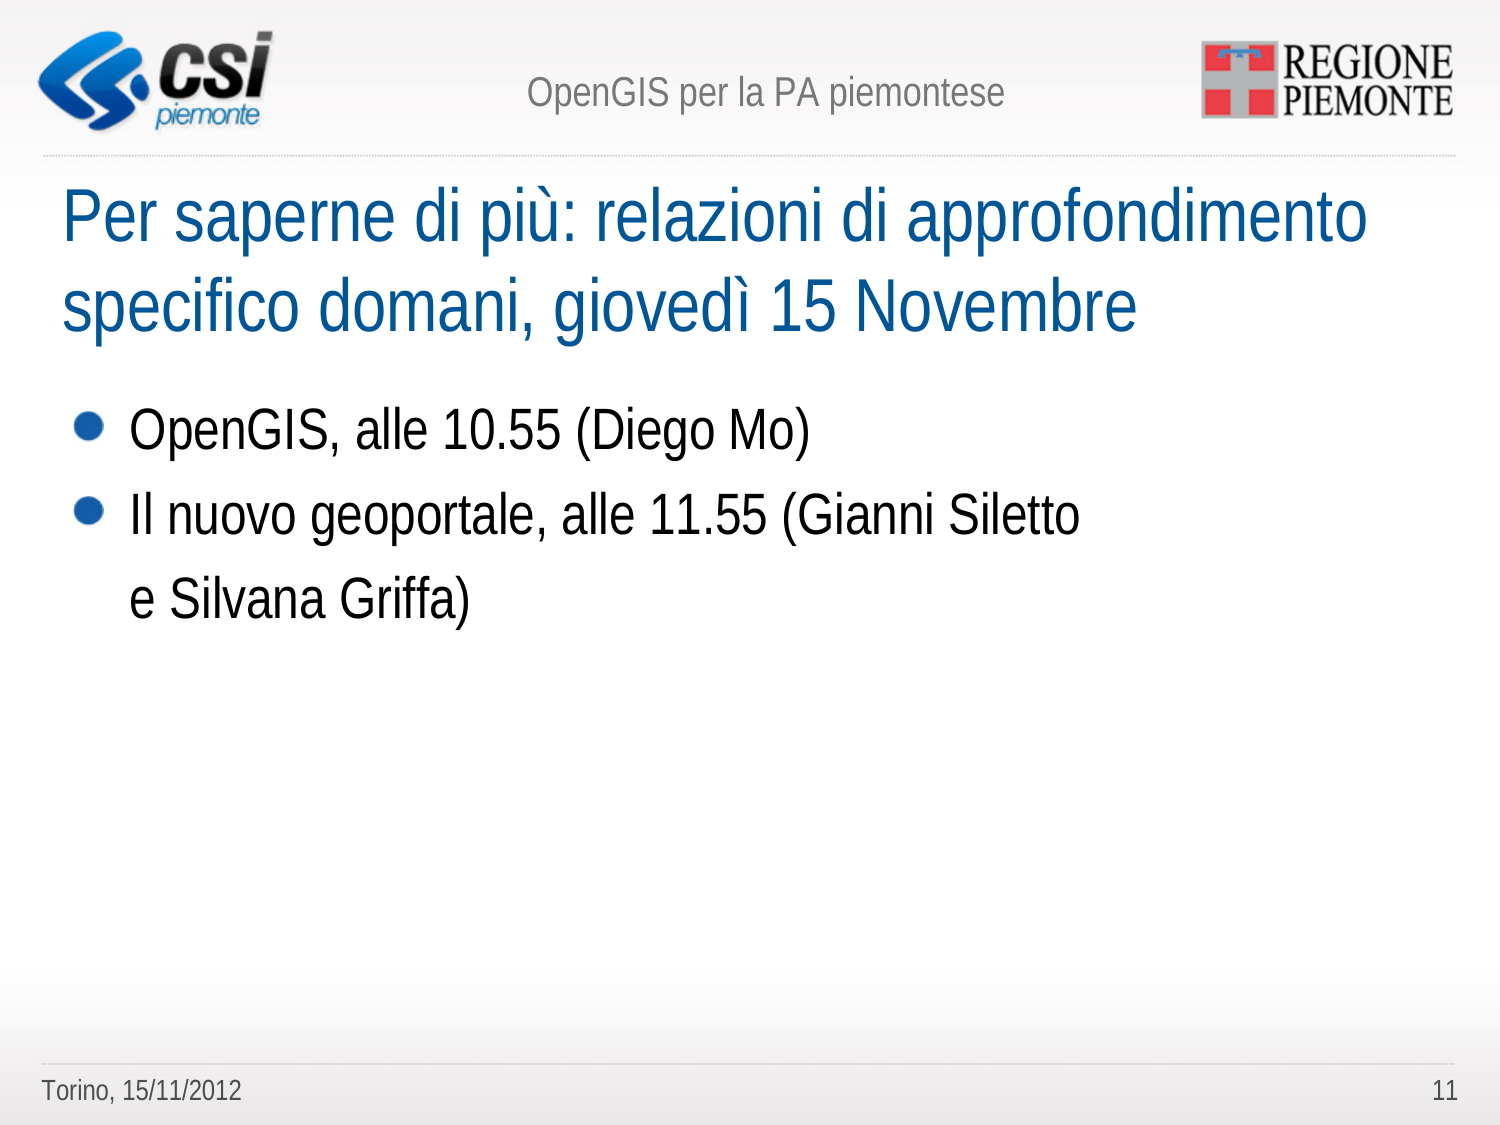

# Per saperne di più: relazioni di approfondimento specifico domani, giovedì 15 Novembre
OpenGIS, alle 10.55 (Diego Mo)
Il nuovo geoportale, alle 11.55 (Gianni Siletto
e Silvana Griffa)